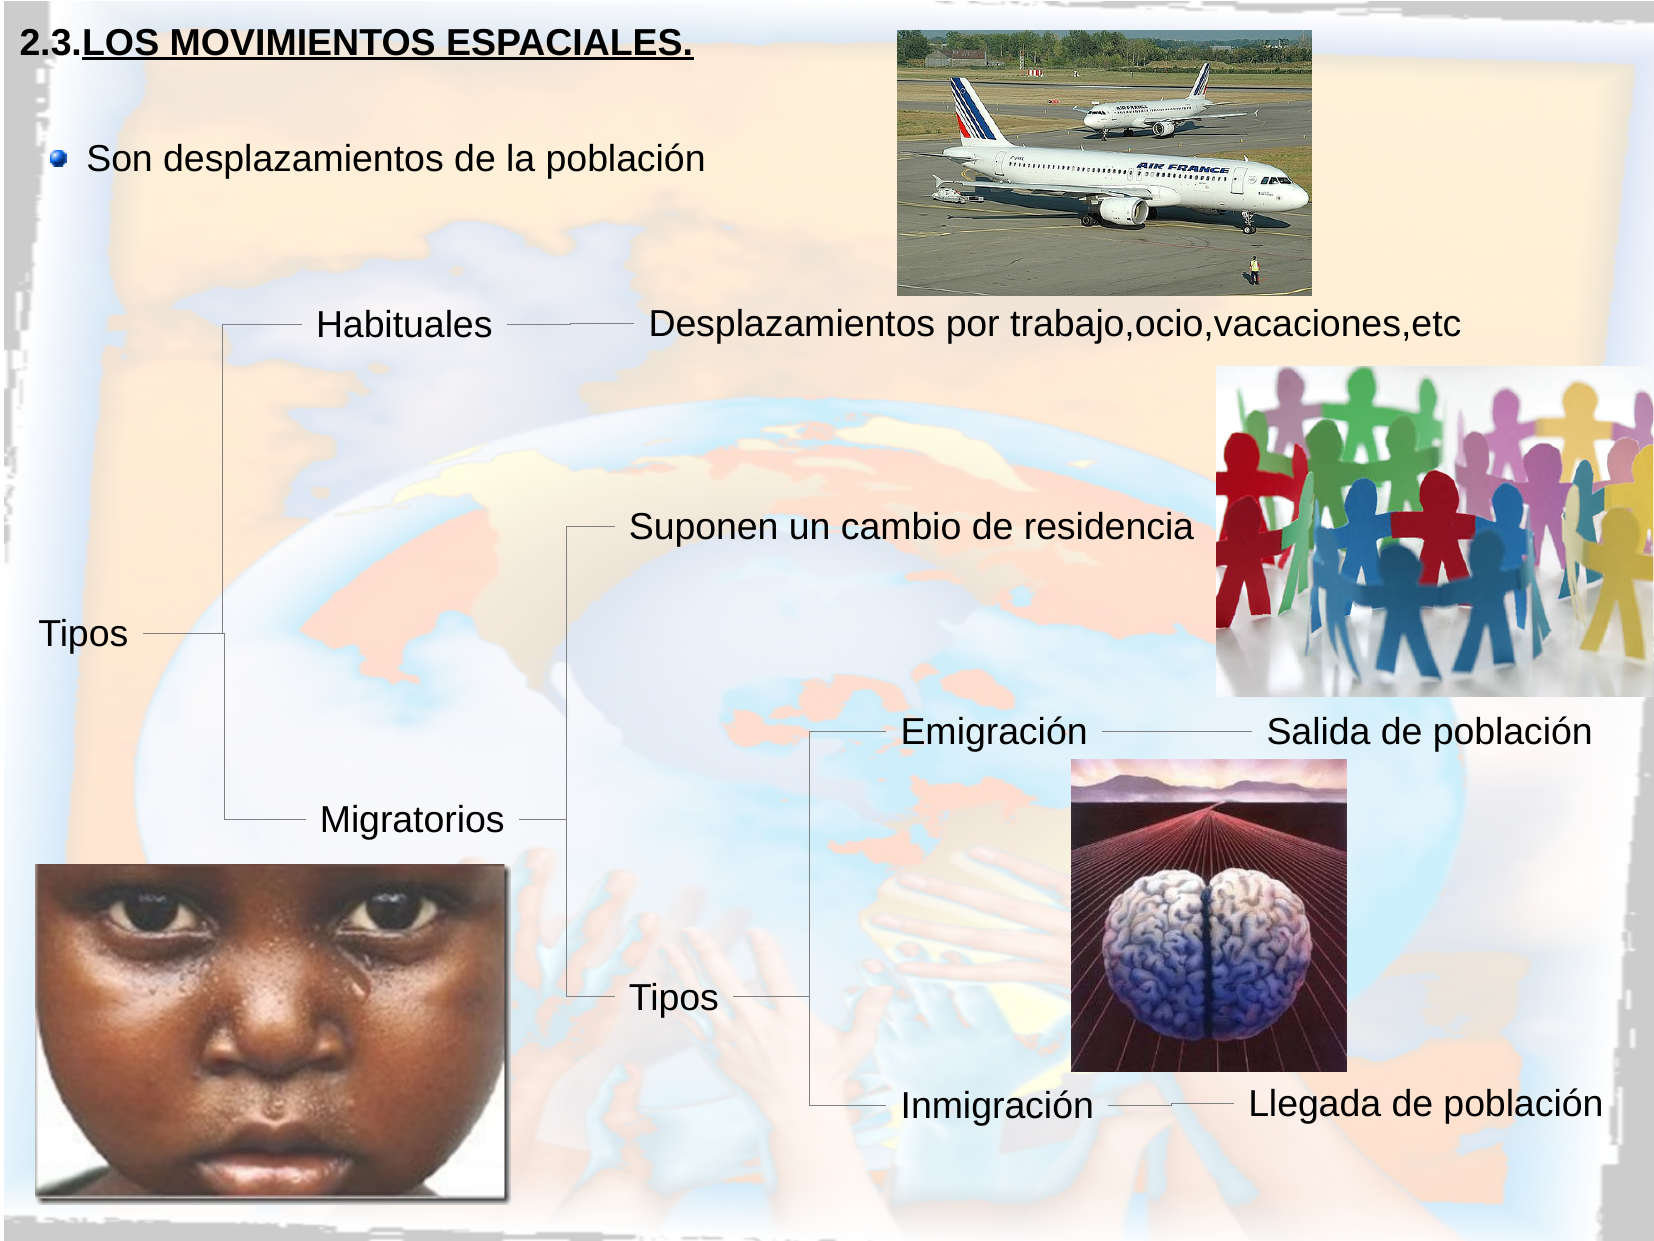

2.3.LOS MOVIMIENTOS ESPACIALES.
Son desplazamientos de la población
Desplazamientos por trabajo,ocio,vacaciones,etc
Habituales
Suponen un cambio de residencia
Tipos
Emigración
Salida de población
Migratorios
Tipos
Llegada de población
Inmigración